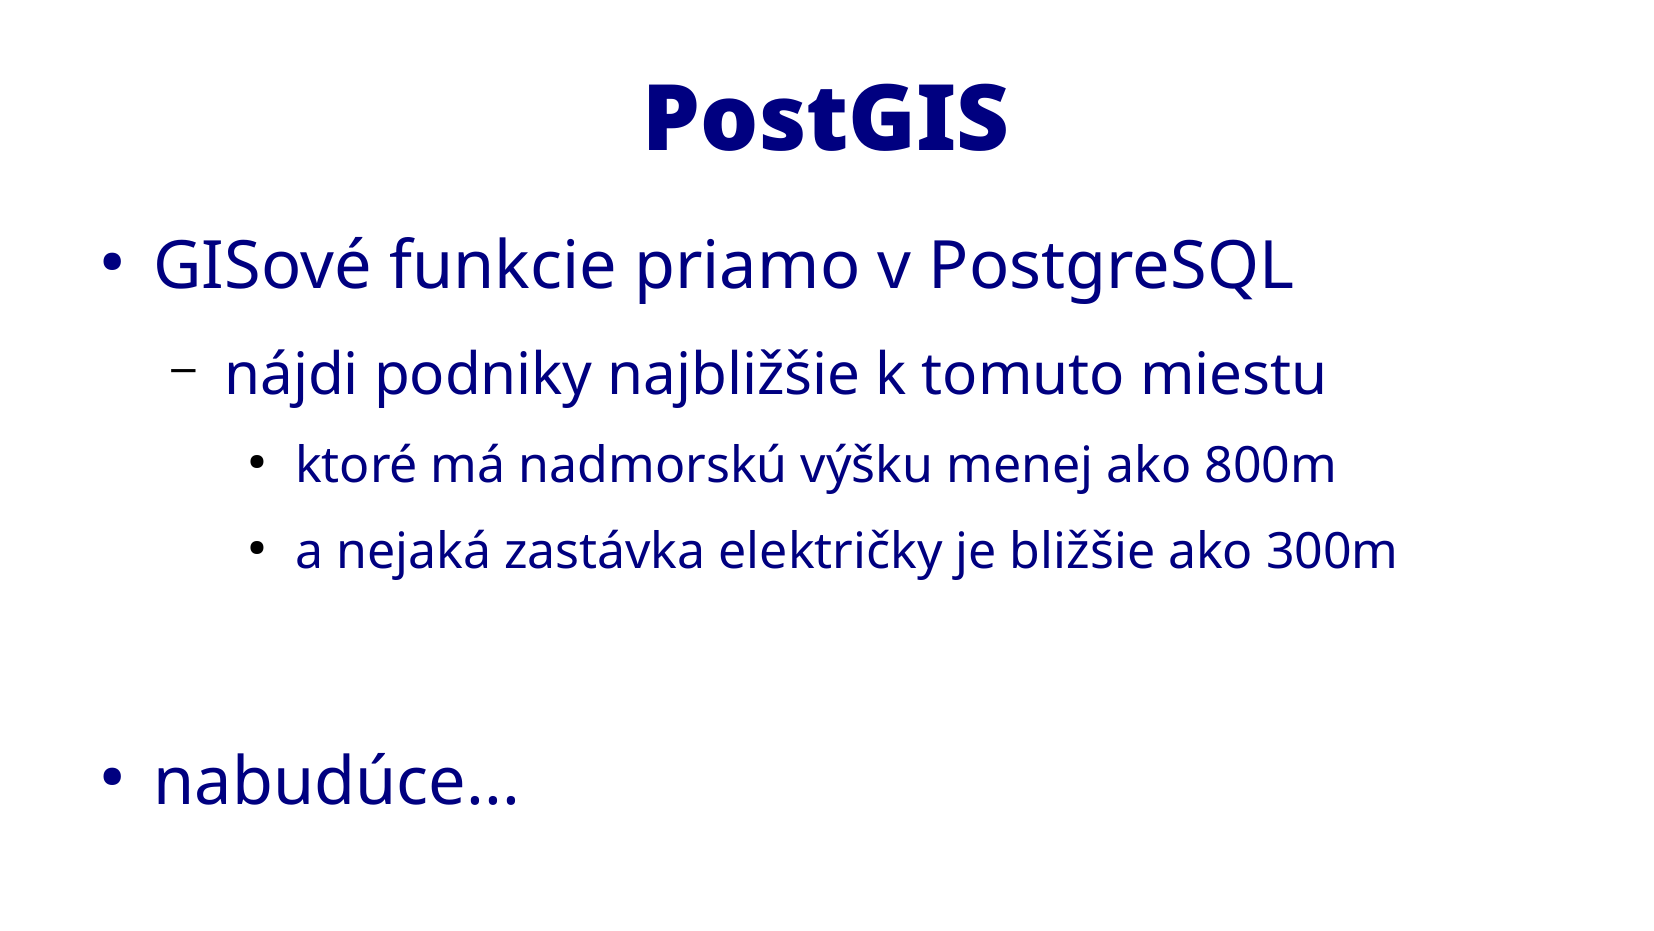

# PostGIS
GISové funkcie priamo v PostgreSQL
nájdi podniky najbližšie k tomuto miestu
ktoré má nadmorskú výšku menej ako 800m
a nejaká zastávka električky je bližšie ako 300m
nabudúce...